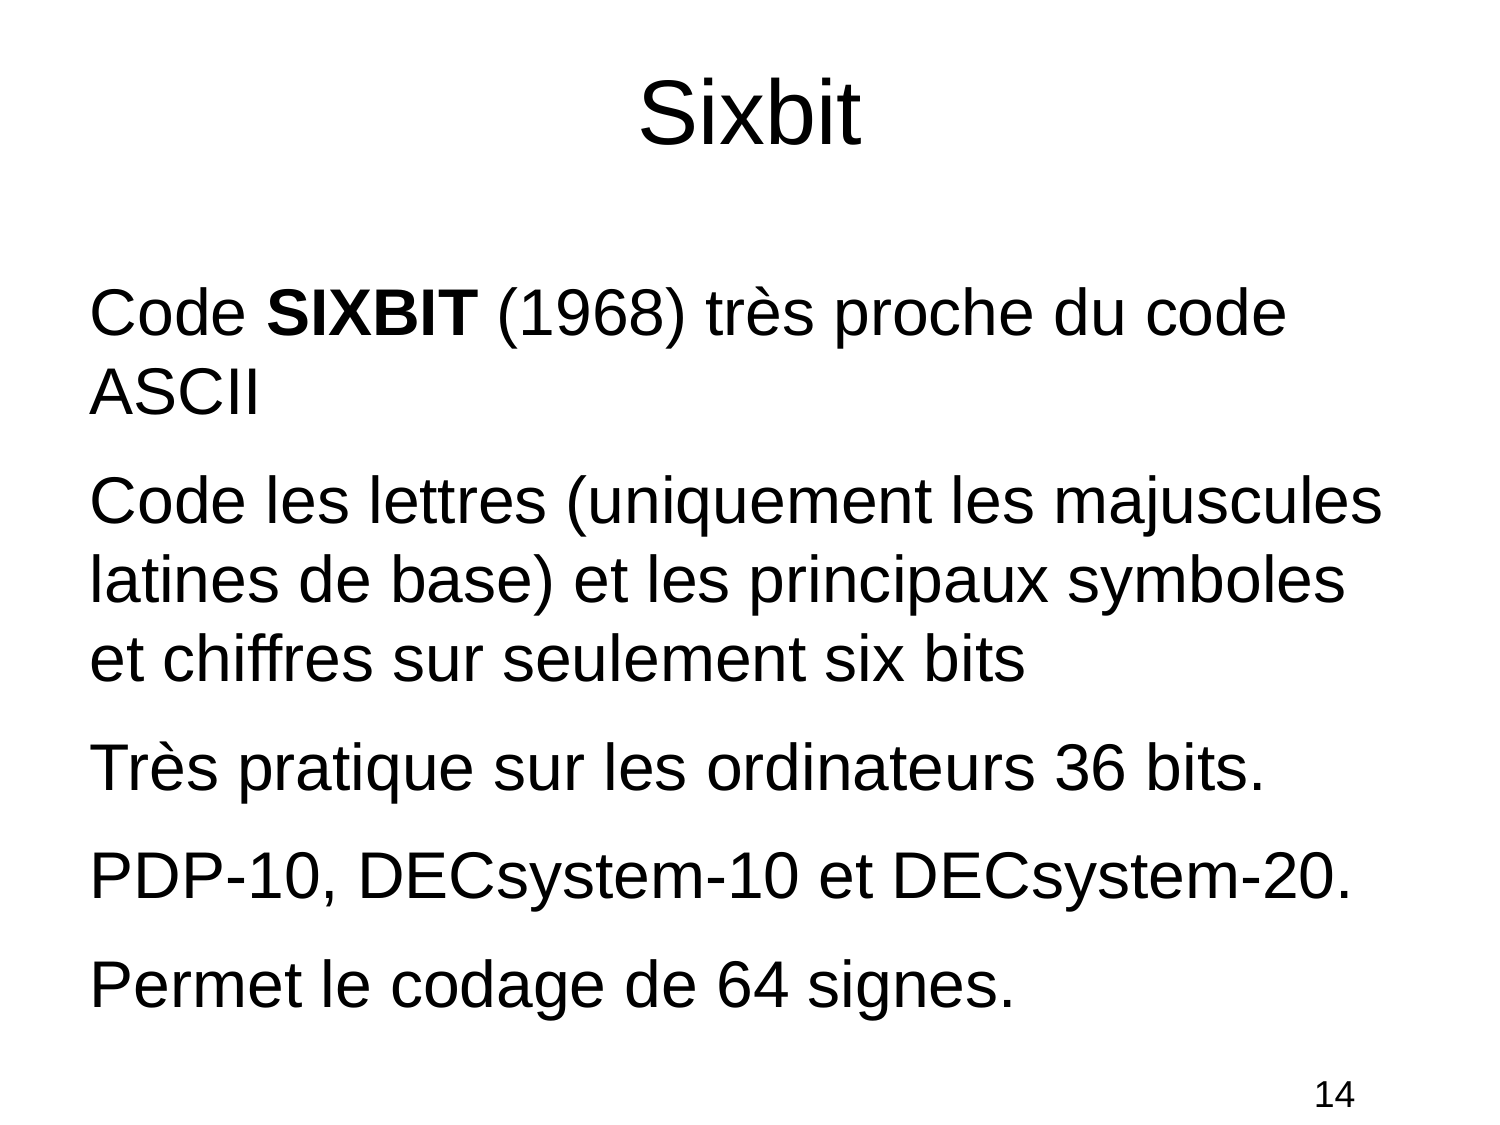

# Sixbit
Code SIXBIT (1968) très proche du code ASCII
Code les lettres (uniquement les majuscules latines de base) et les principaux symboles et chiffres sur seulement six bits
Très pratique sur les ordinateurs 36 bits.
PDP-10, DECsystem-10 et DECsystem-20.
Permet le codage de 64 signes.